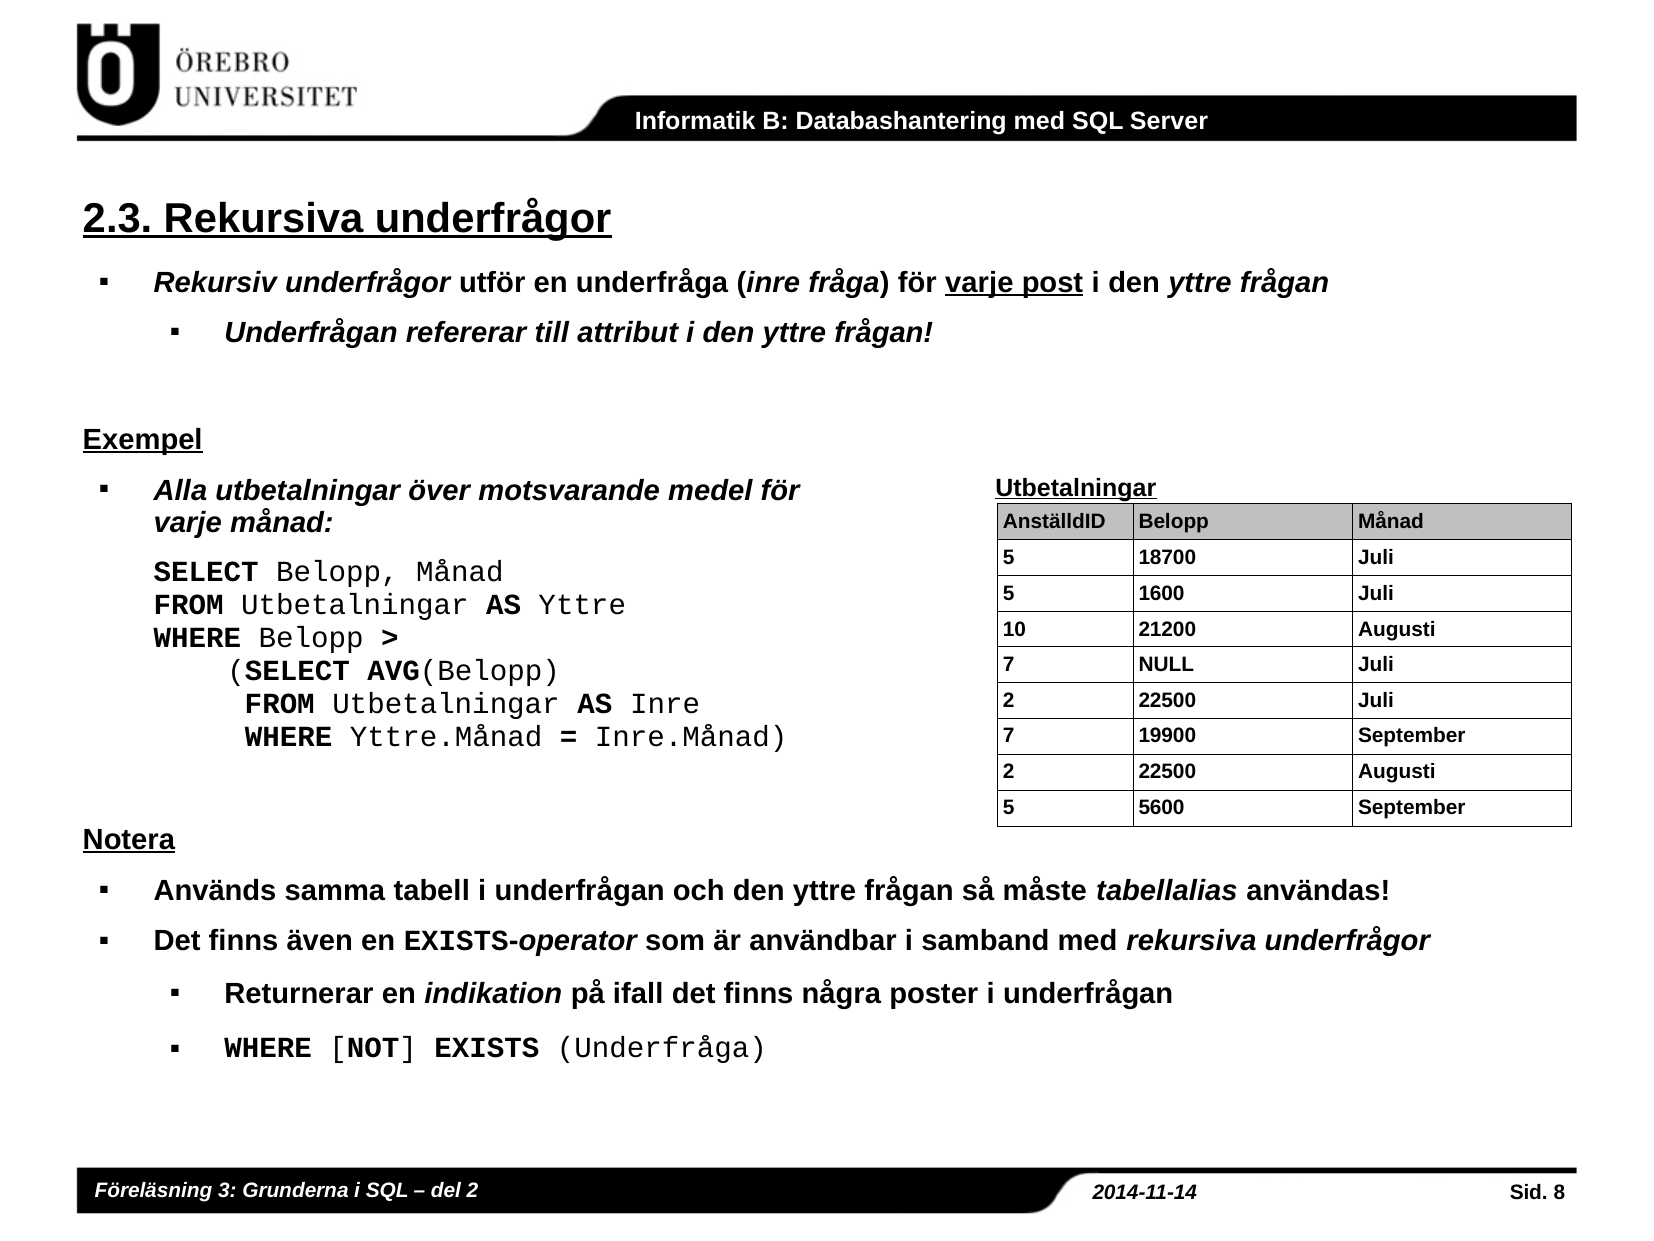

# 2.3. Rekursiva underfrågor
Rekursiv underfrågor utför en underfråga (inre fråga) för varje post i den yttre frågan
Underfrågan refererar till attribut i den yttre frågan!
Exempel
Alla utbetalningar över motsvarande medel för
varje månad:
SELECT Belopp, Månad
FROM Utbetalningar AS Yttre
WHERE Belopp >
	(SELECT AVG(Belopp)
	 FROM Utbetalningar AS Inre
	 WHERE Yttre.Månad = Inre.Månad)
Notera
Används samma tabell i underfrågan och den yttre frågan så måste tabellalias användas!
Det finns även en EXISTS-operator som är användbar i samband med rekursiva underfrågor
Returnerar en indikation på ifall det finns några poster i underfrågan
WHERE [NOT] EXISTS (Underfråga)
Utbetalningar
| AnställdID | Belopp | Månad |
| --- | --- | --- |
| 5 | 18700 | Juli |
| 5 | 1600 | Juli |
| 10 | 21200 | Augusti |
| 7 | NULL | Juli |
| 2 | 22500 | Juli |
| 7 | 19900 | September |
| 2 | 22500 | Augusti |
| 5 | 5600 | September |
Föreläsning 3: Grunderna i SQL – del 2
2014-11-14
8